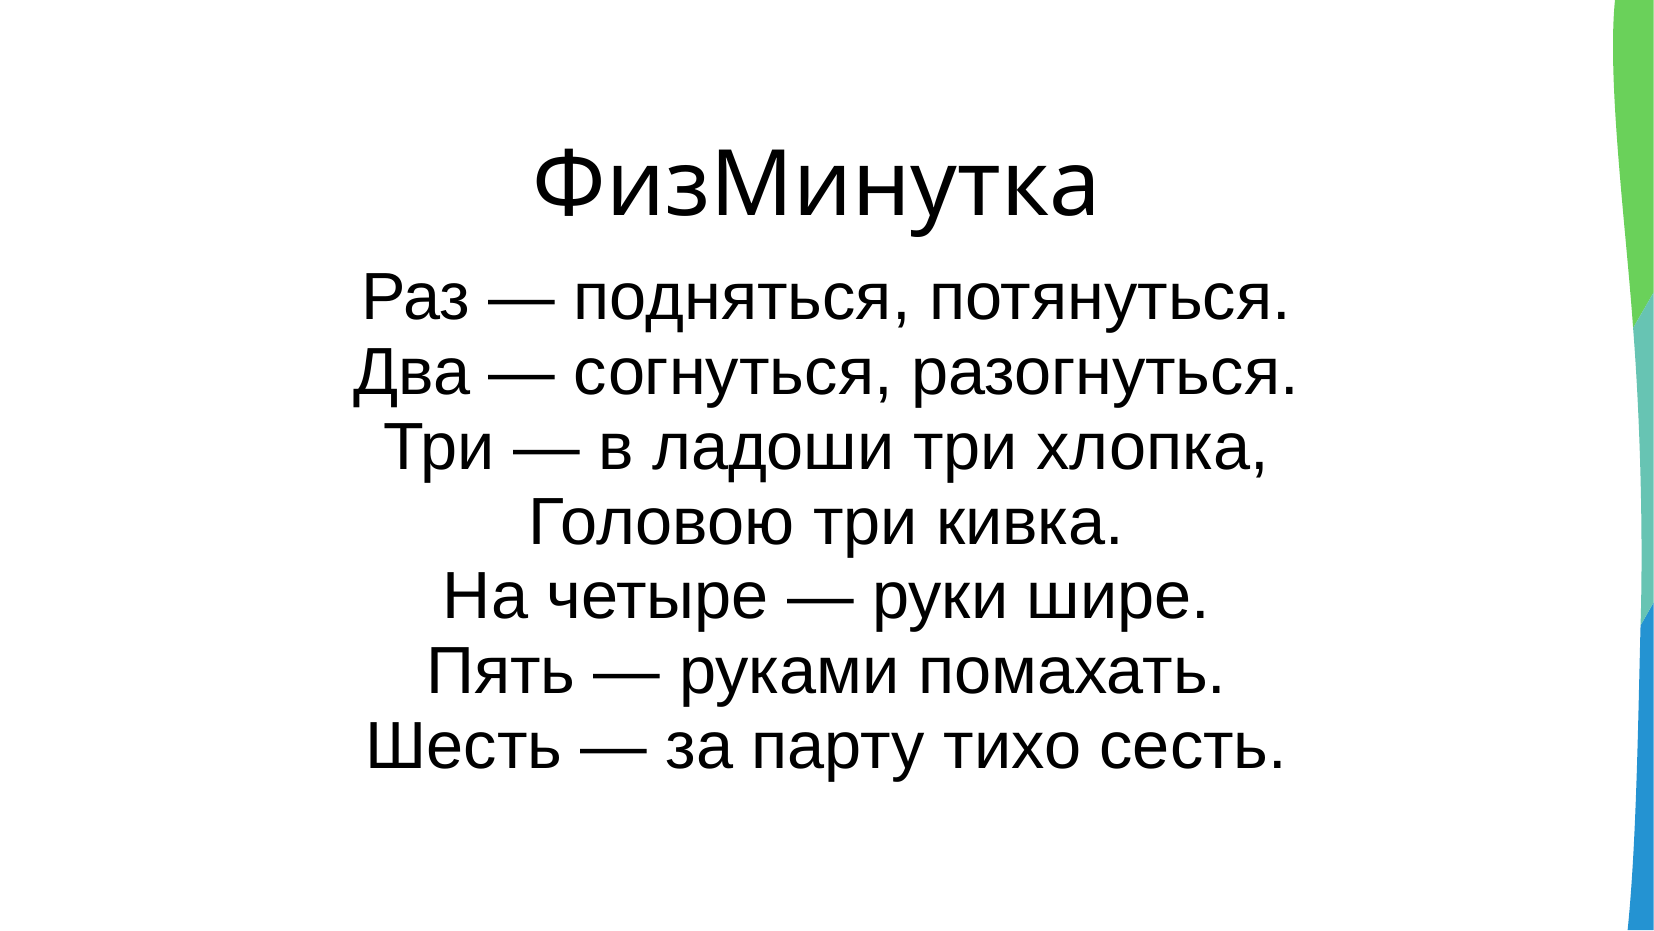

# ФизМинутка
Раз — подняться, потянуться.
Два — согнуться, разогнуться.
Три — в ладоши три хлопка,
Головою три кивка.
На четыре — руки шире.
Пять — руками помахать.
Шесть — за парту тихо сесть.